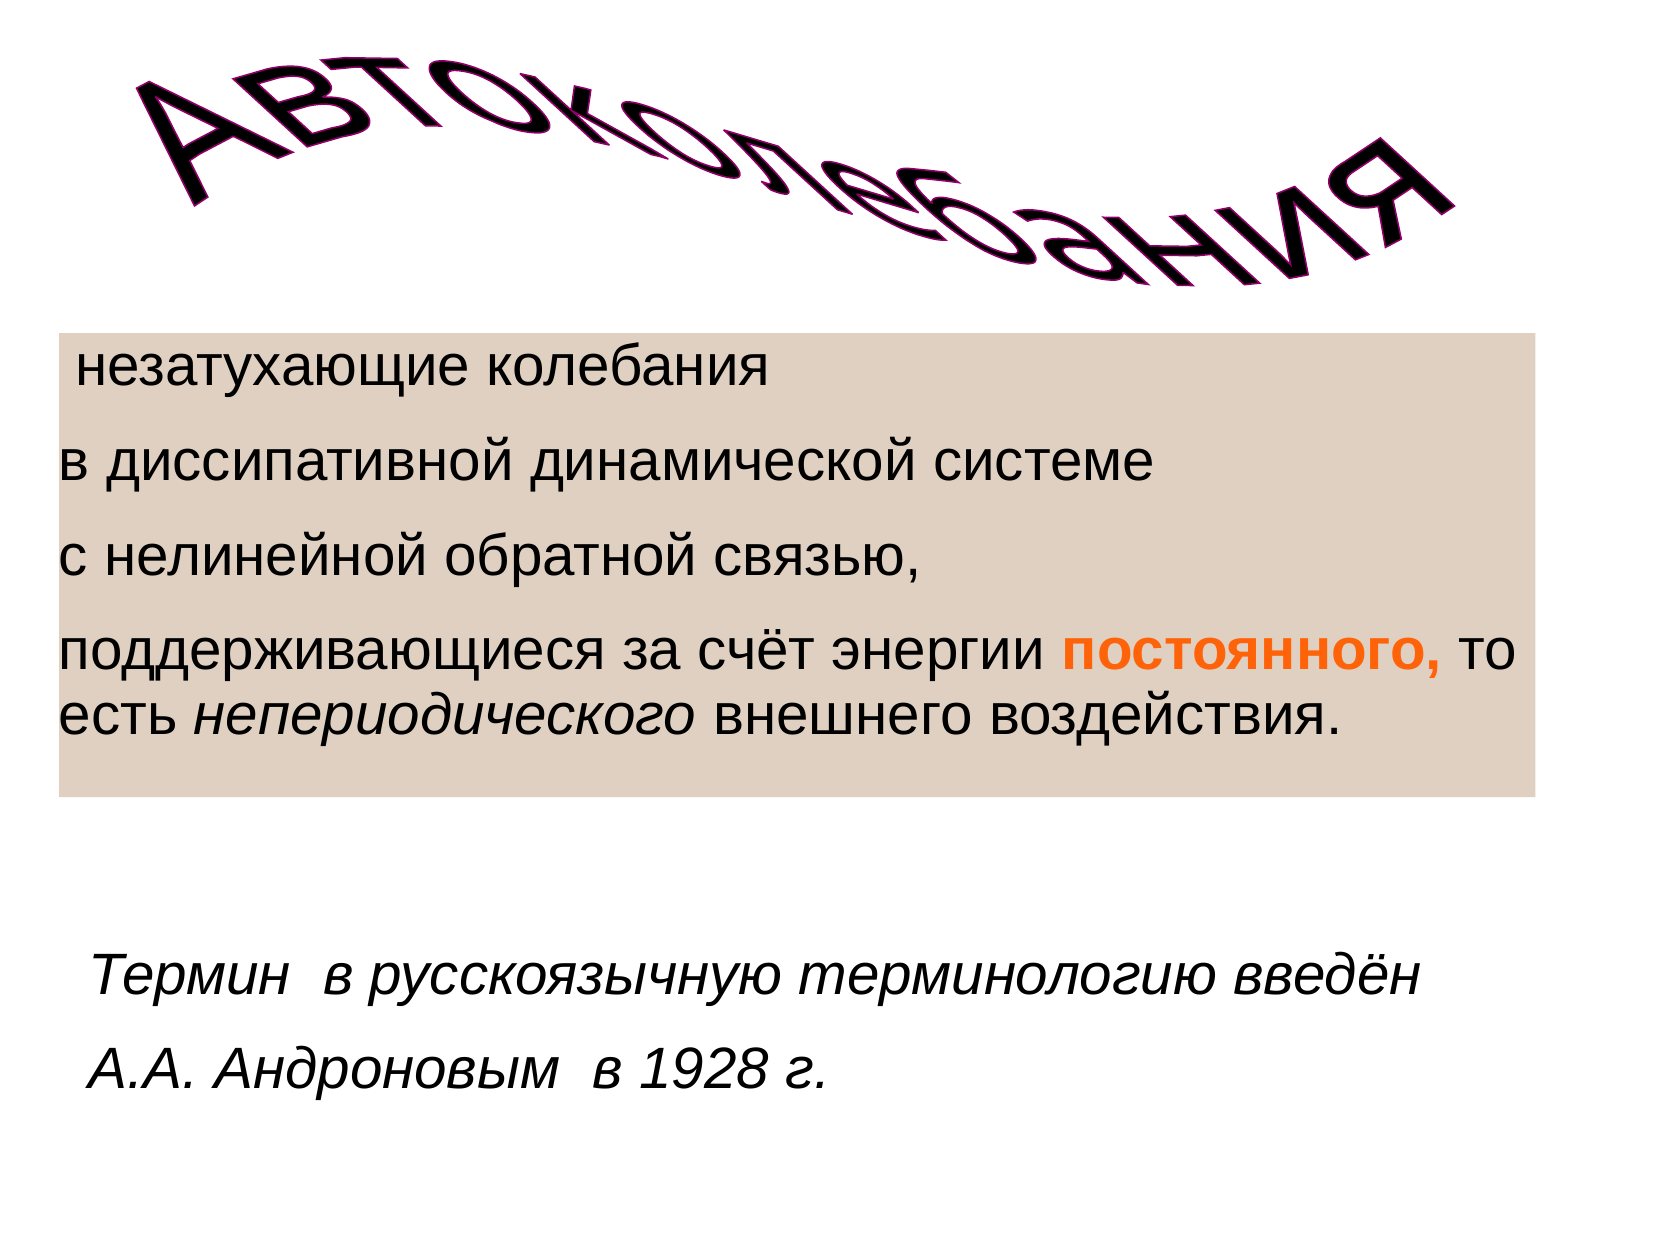

Автоколебания
# незатухающие колебания
в диссипативной динамической системе
с нелинейной обратной связью,
поддерживающиеся за счёт энергии постоянного, то есть непериодического внешнего воздействия.
Термин в русскоязычную терминологию введён
А.А. Андроновым в 1928 г.